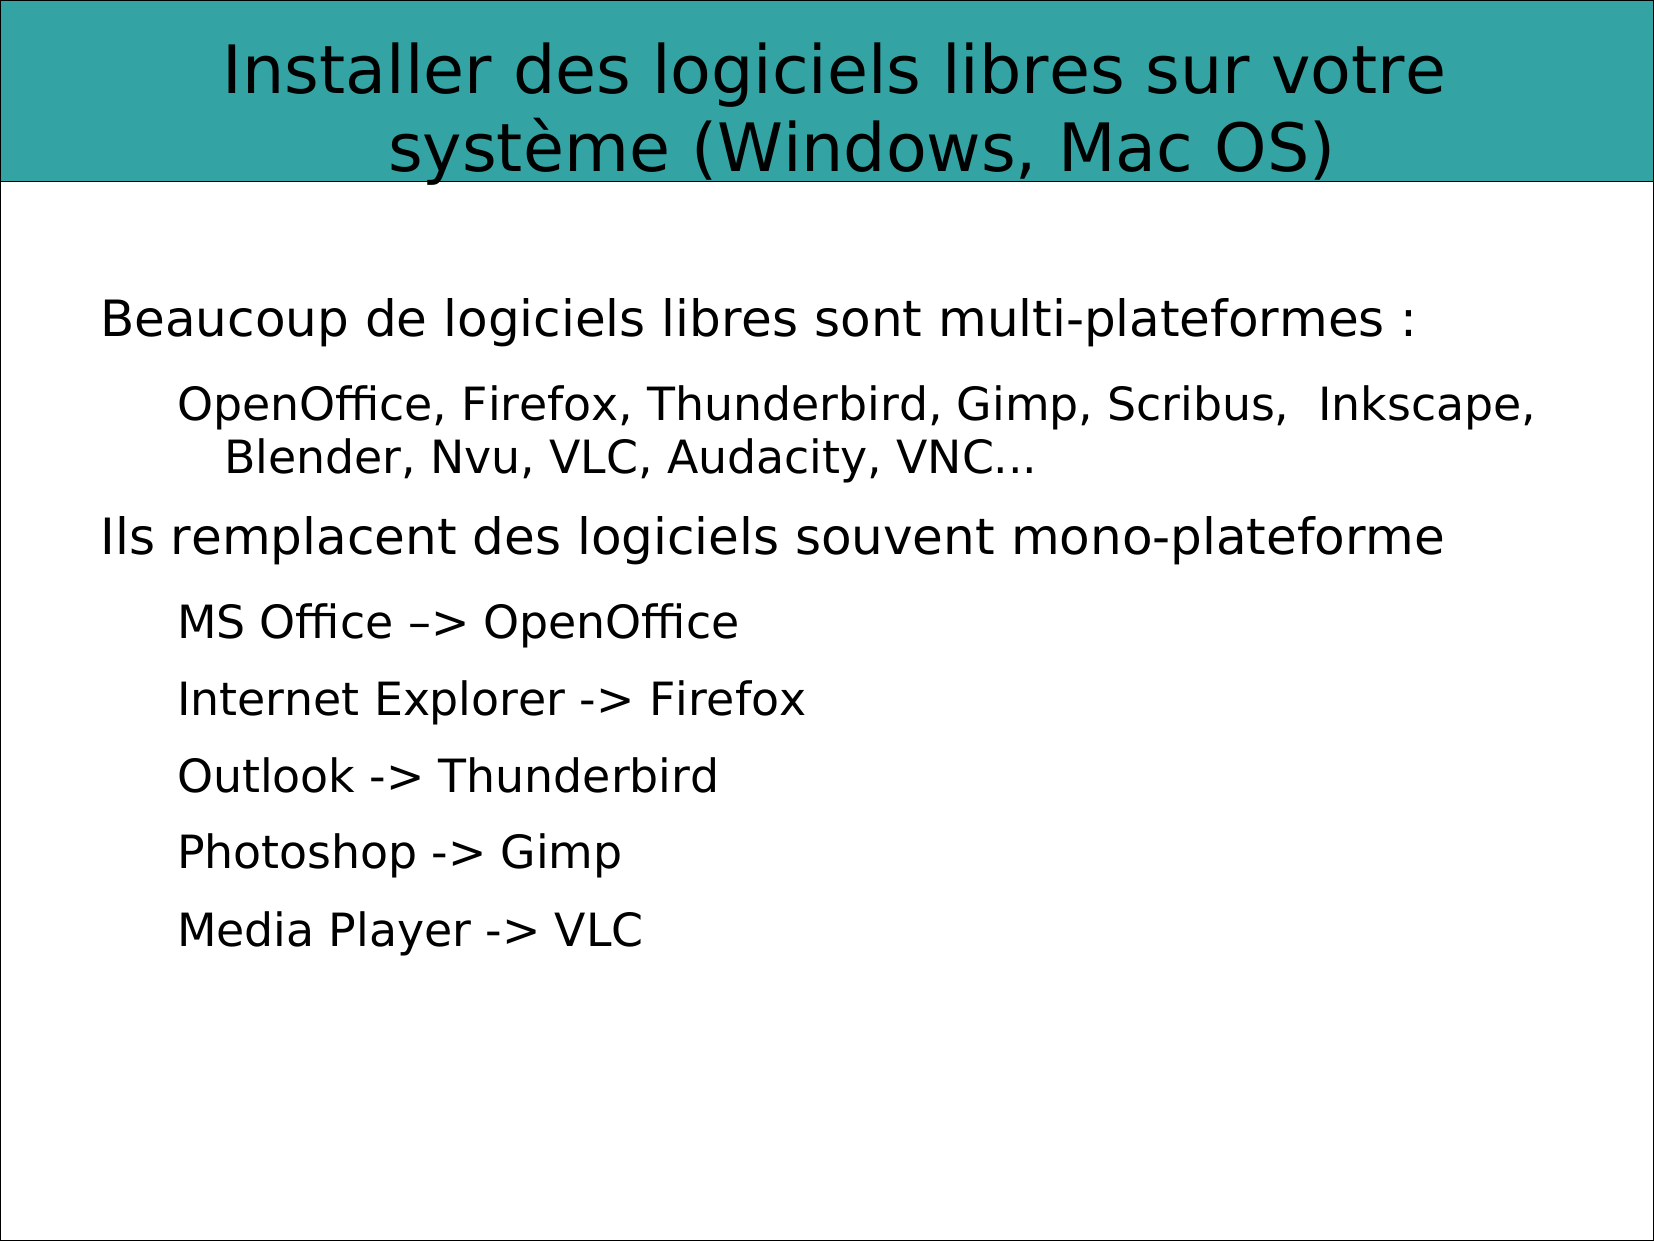

# Installer des logiciels libres sur votre système (Windows, Mac OS)
Beaucoup de logiciels libres sont multi-plateformes :
OpenOffice, Firefox, Thunderbird, Gimp, Scribus, Inkscape, Blender, Nvu, VLC, Audacity, VNC...
Ils remplacent des logiciels souvent mono-plateforme
MS Office –> OpenOffice
Internet Explorer -> Firefox
Outlook -> Thunderbird
Photoshop -> Gimp
Media Player -> VLC